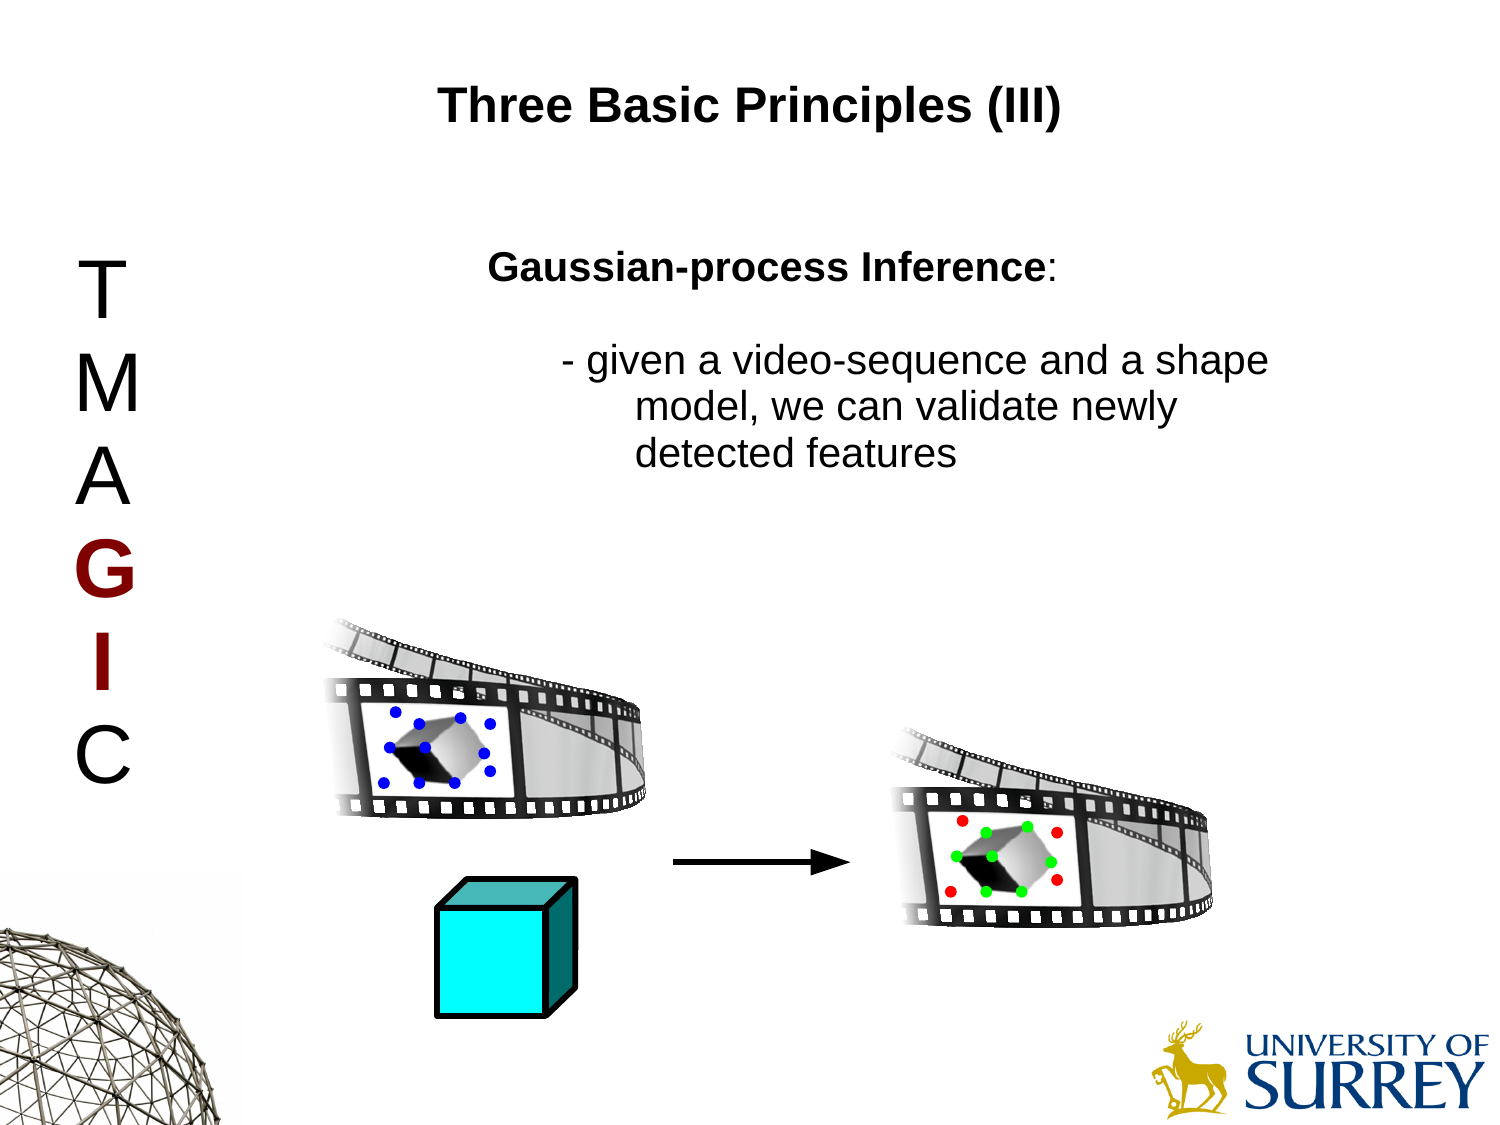

# Three Basic Principles (III)
T
M
A
G
I
C
Gaussian-process Inference:
	- given a video-sequence and a shape 			model, we can validate newly 				detected features